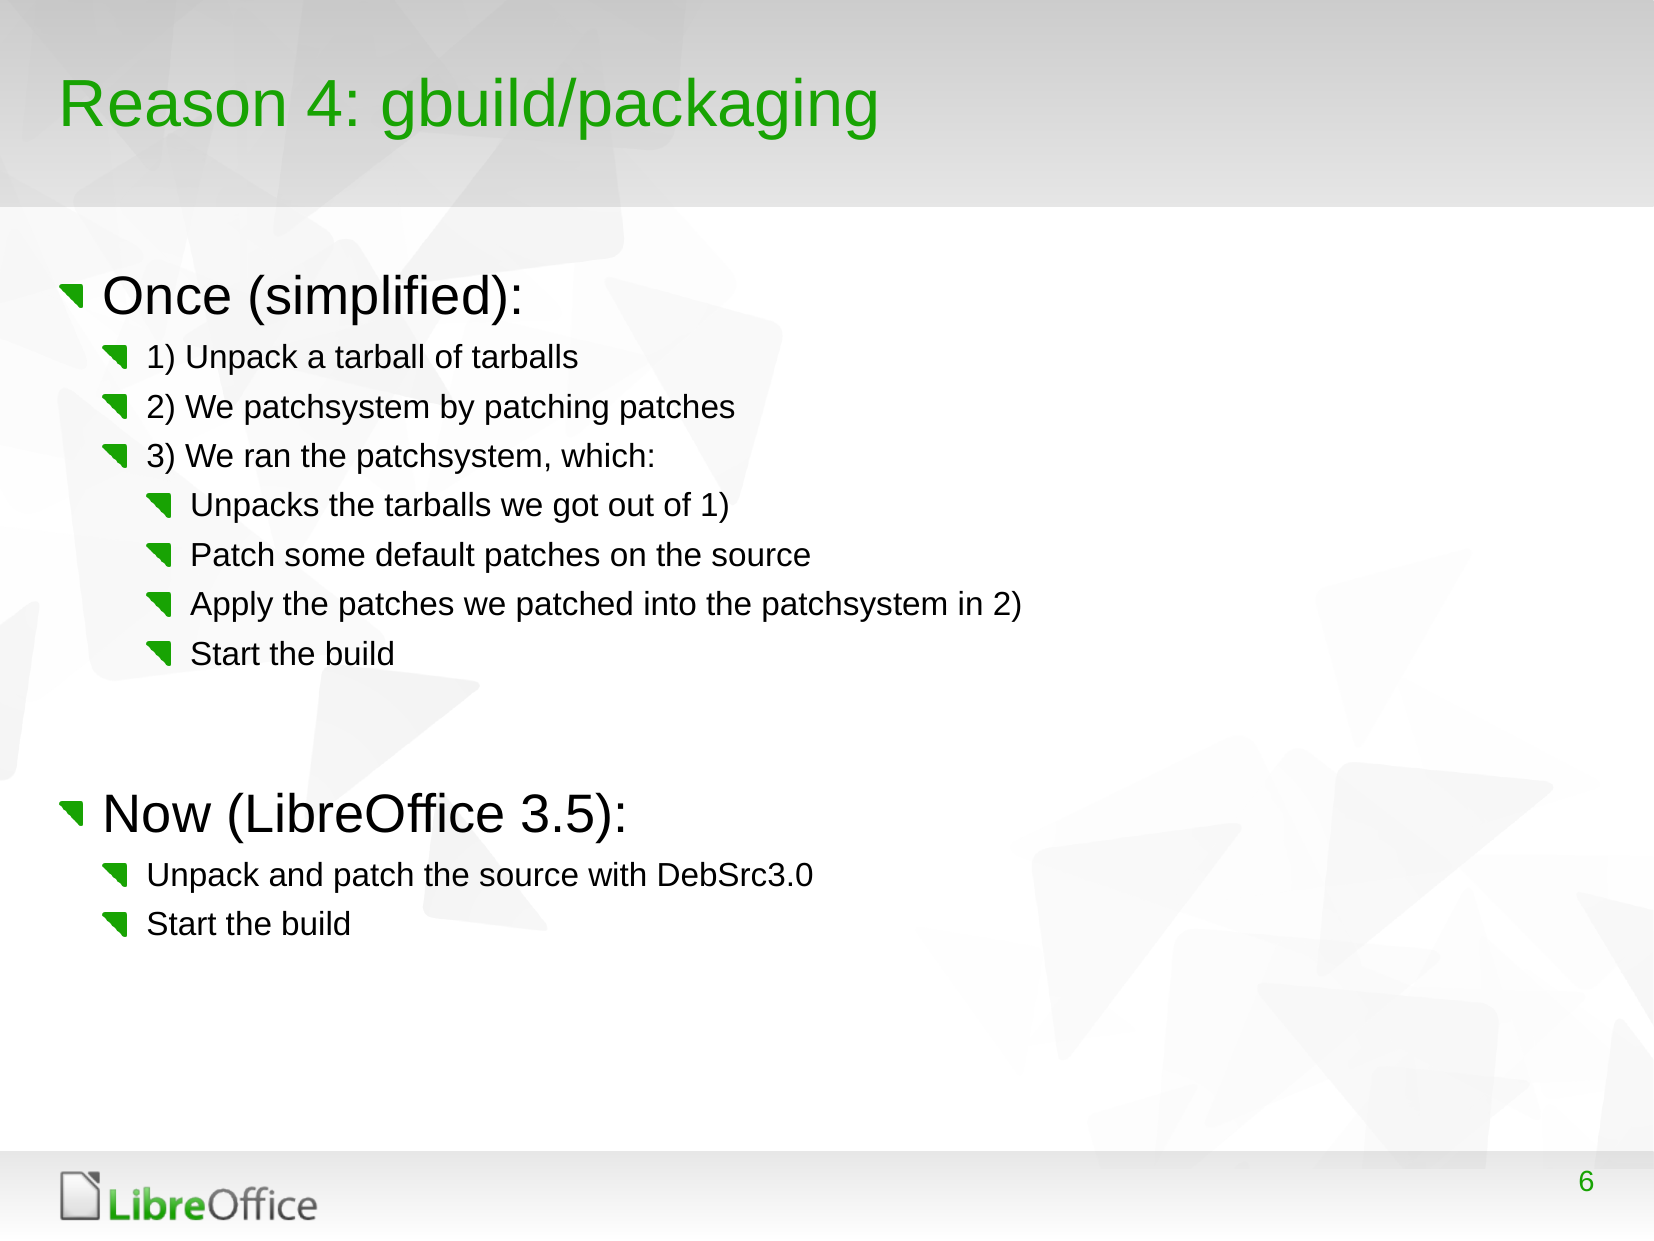

# Reason 4: gbuild/packaging
Once (simplified):
1) Unpack a tarball of tarballs
2) We patchsystem by patching patches
3) We ran the patchsystem, which:
Unpacks the tarballs we got out of 1)
Patch some default patches on the source
Apply the patches we patched into the patchsystem in 2)
Start the build
Now (LibreOffice 3.5):
Unpack and patch the source with DebSrc3.0
Start the build
6